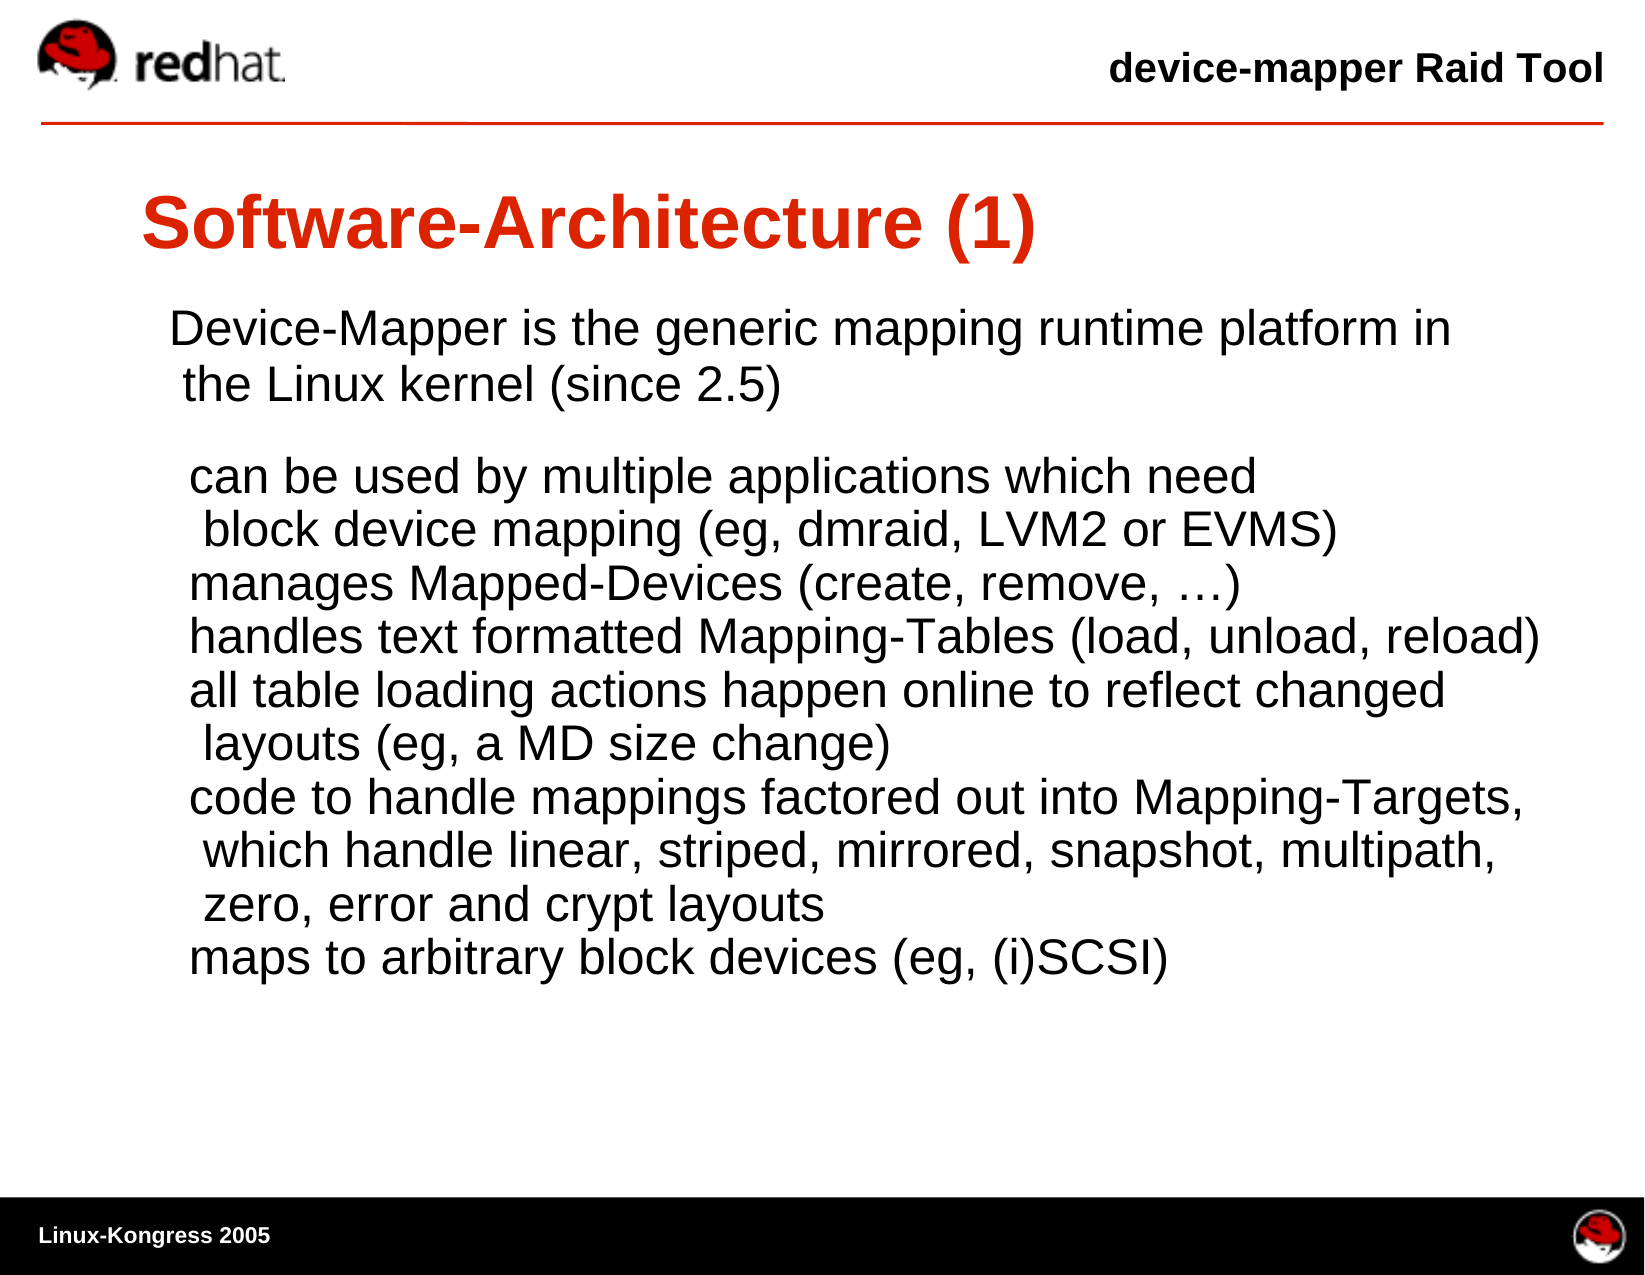

device-mapper Raid Tool
Software-Architecture (1)
 Device-Mapper is the generic mapping runtime platform in
 the Linux kernel (since 2.5)
 can be used by multiple applications which need
 block device mapping (eg, dmraid, LVM2 or EVMS)
 manages Mapped-Devices (create, remove, …)
 handles text formatted Mapping-Tables (load, unload, reload)
 all table loading actions happen online to reflect changed
 layouts (eg, a MD size change)
 code to handle mappings factored out into Mapping-Targets,
 which handle linear, striped, mirrored, snapshot, multipath,
 zero, error and crypt layouts
 maps to arbitrary block devices (eg, (i)SCSI)
Linux-Kongress 2005